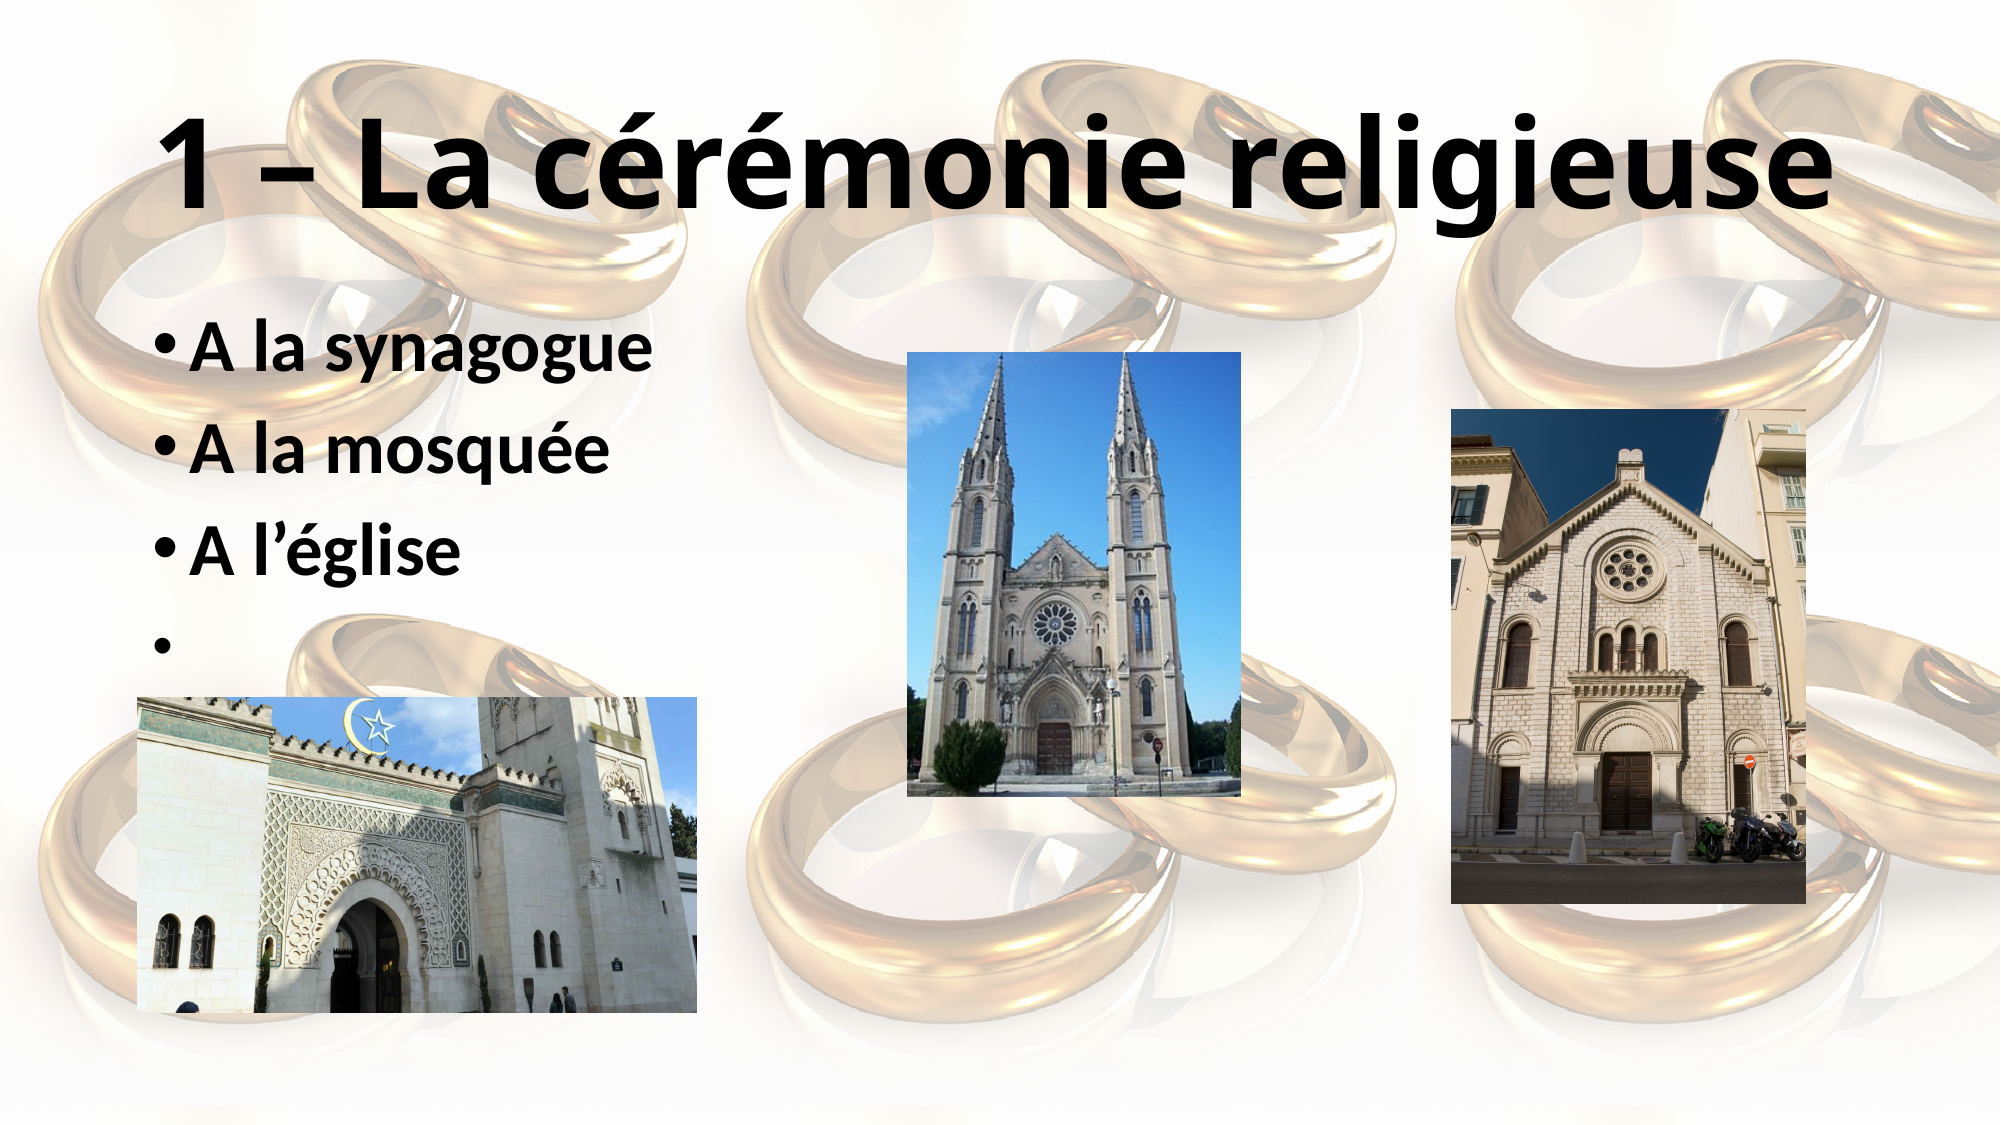

# 1 – La cérémonie religieuse
A la synagogue
A la mosquée
A l’église